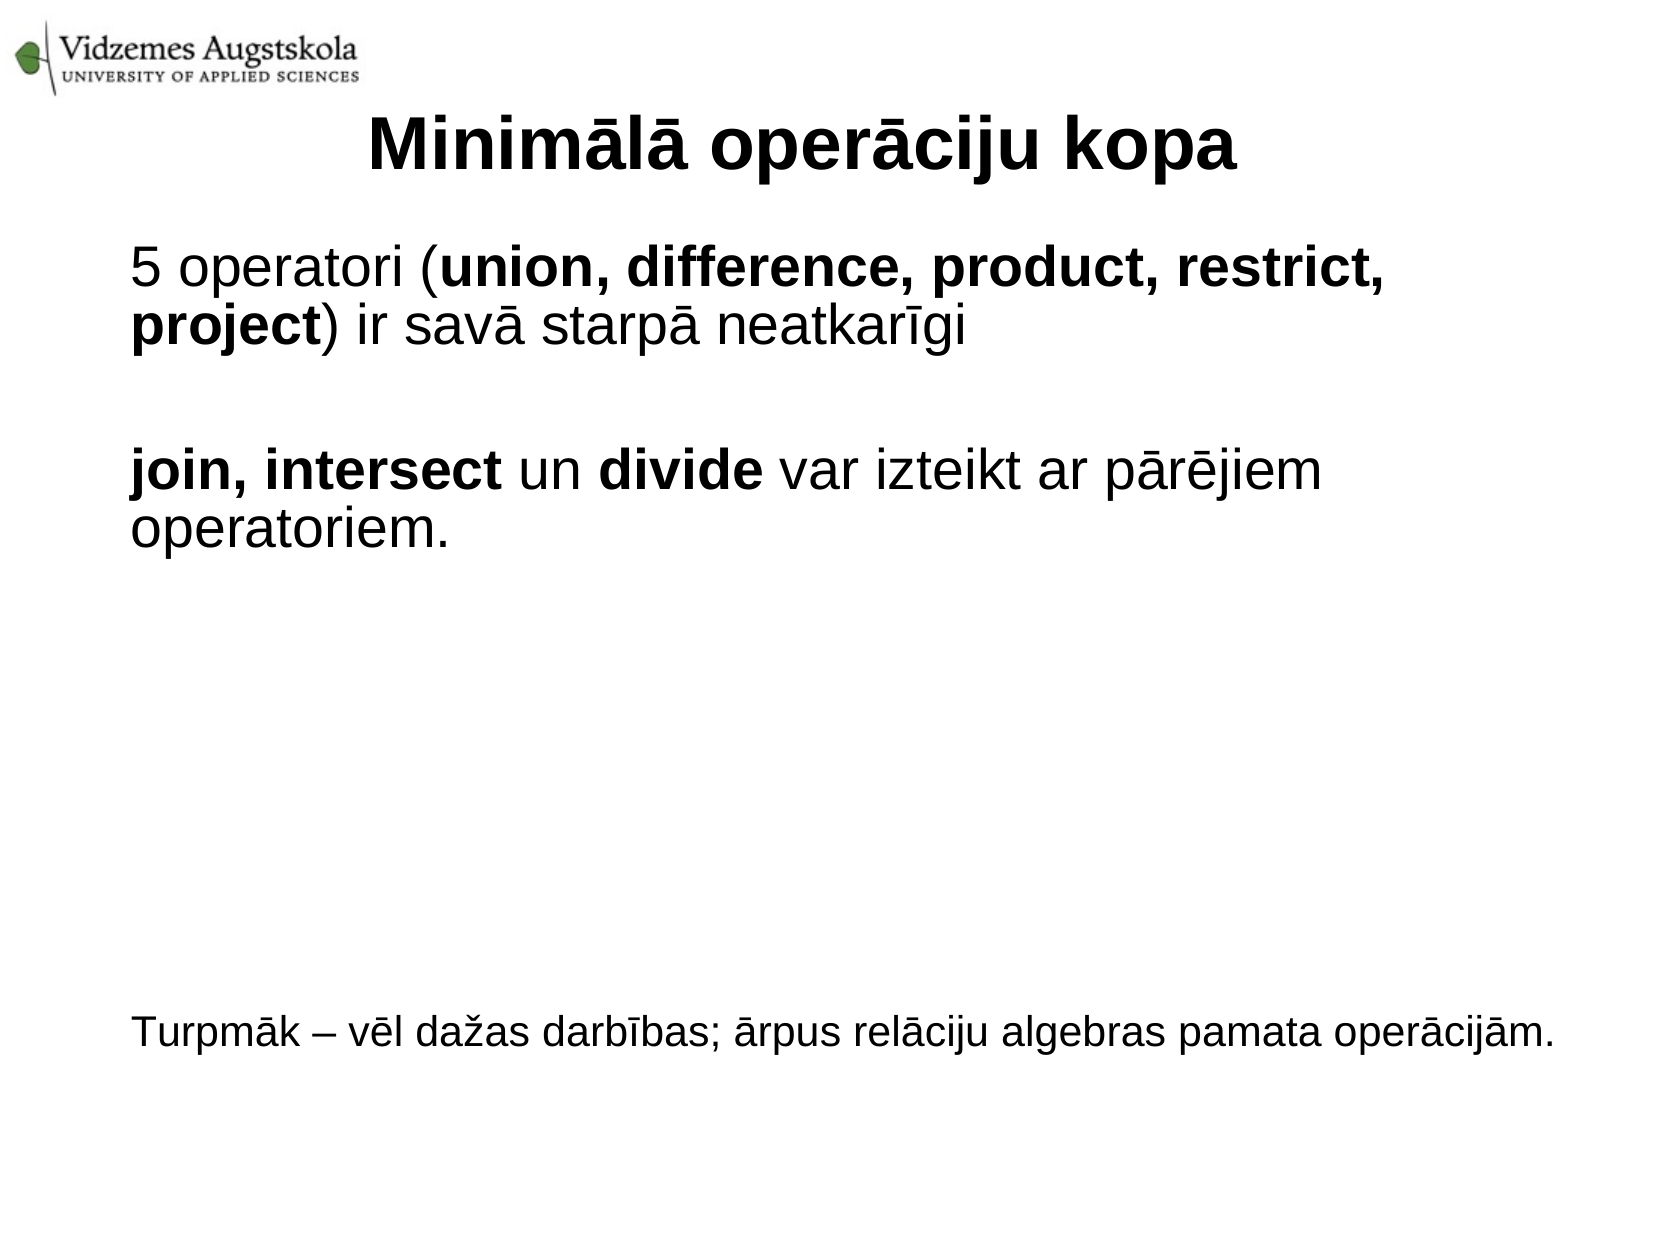

# Minimālā operāciju kopa
5 operatori (union, difference, product, restrict, project) ir savā starpā neatkarīgi
join, intersect un divide var izteikt ar pārējiem operatoriem.
Turpmāk – vēl dažas darbības; ārpus relāciju algebras pamata operācijām.